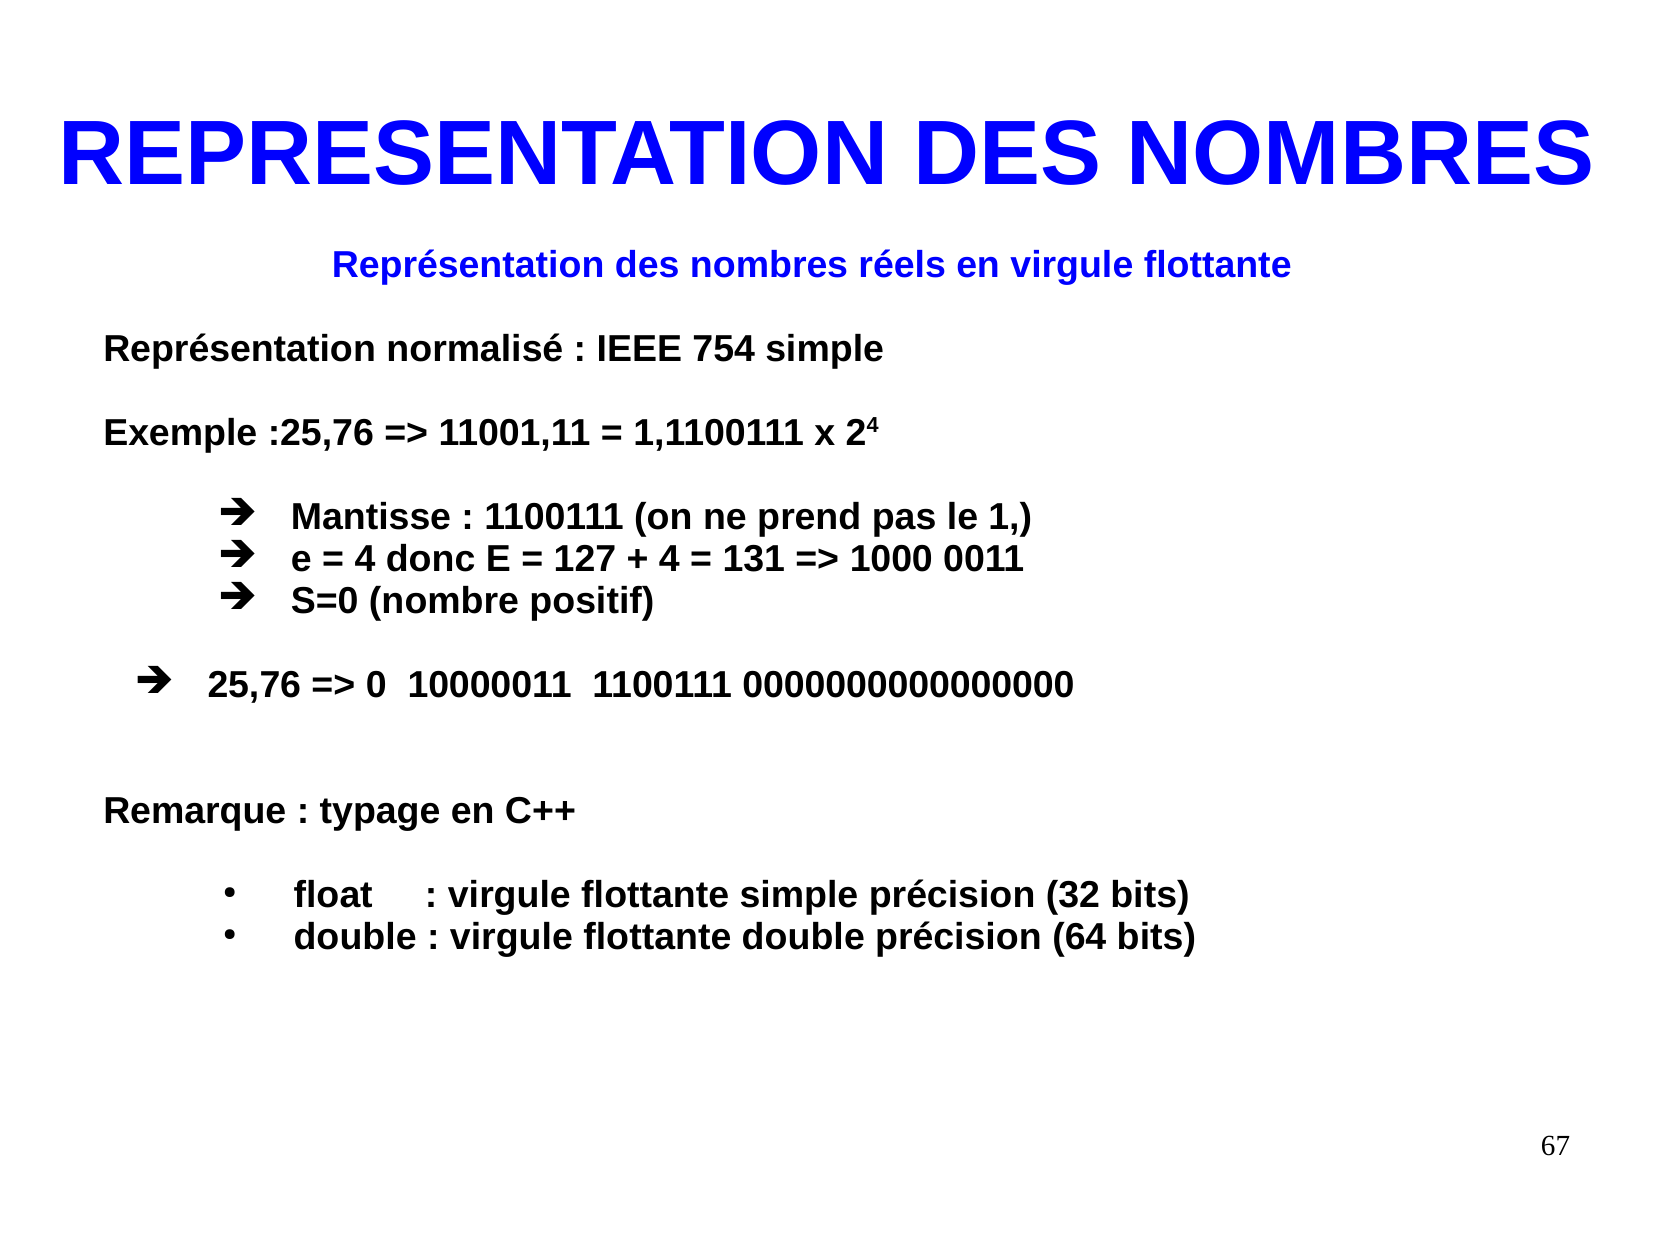

# REPRESENTATION DES NOMBRES
Représentation des nombres réels en virgule flottante
Représentation normalisé : IEEE 754 simple
Exemple :25,76 => 11001,11 = 1,1100111 x 24
Mantisse : 1100111 (on ne prend pas le 1,)
e = 4 donc E = 127 + 4 = 131 => 1000 0011
S=0 (nombre positif)
25,76 => 0 10000011 1100111 0000000000000000
Remarque : typage en C++
float  : virgule flottante simple précision (32 bits)
double : virgule flottante double précision (64 bits)
67